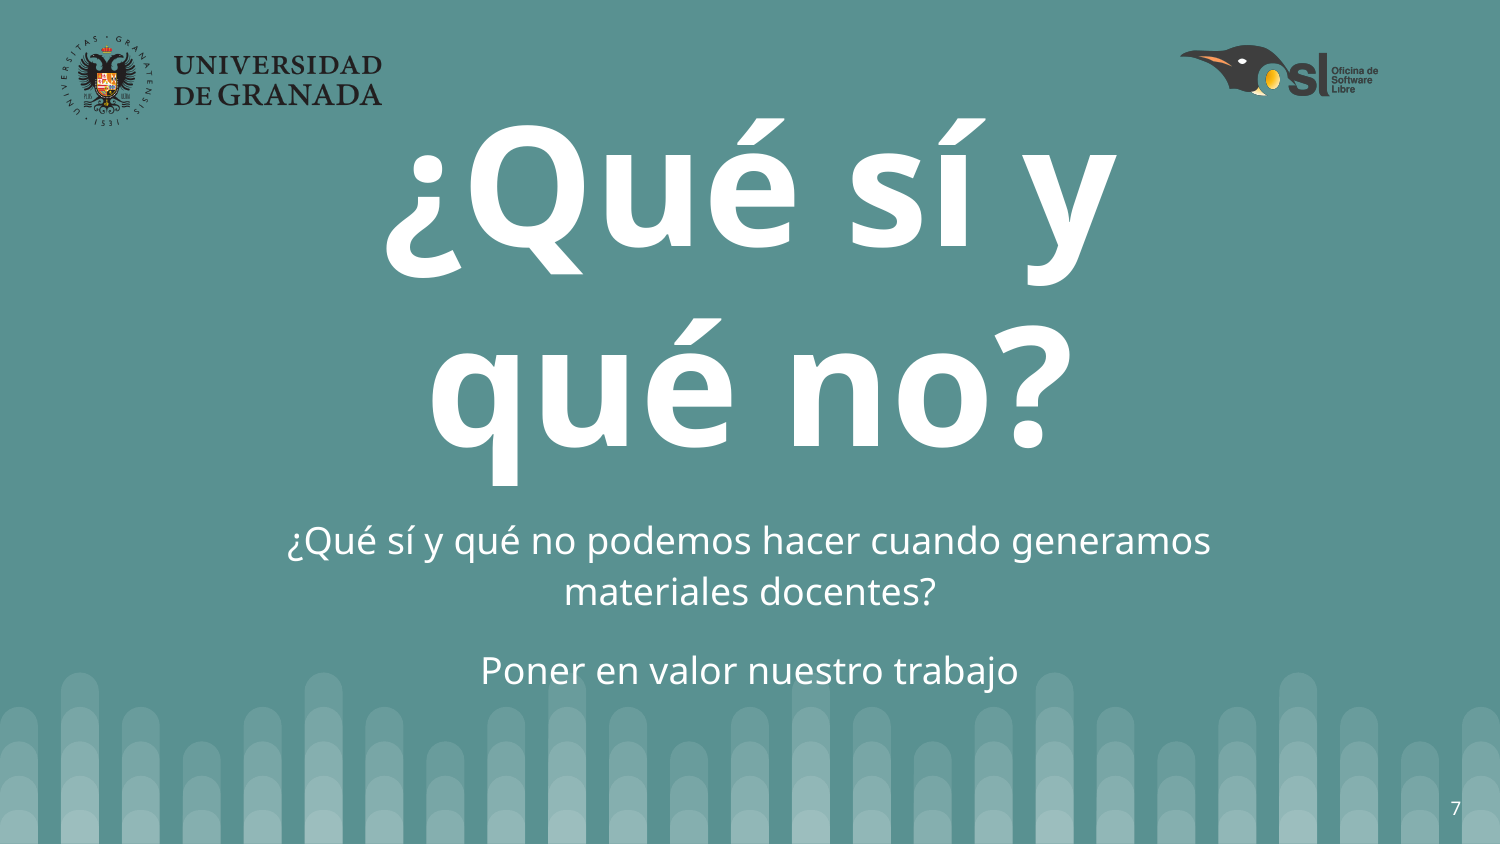

# ¿Qué sí y qué no?
¿Qué sí y qué no podemos hacer cuando generamos materiales docentes?
Poner en valor nuestro trabajo